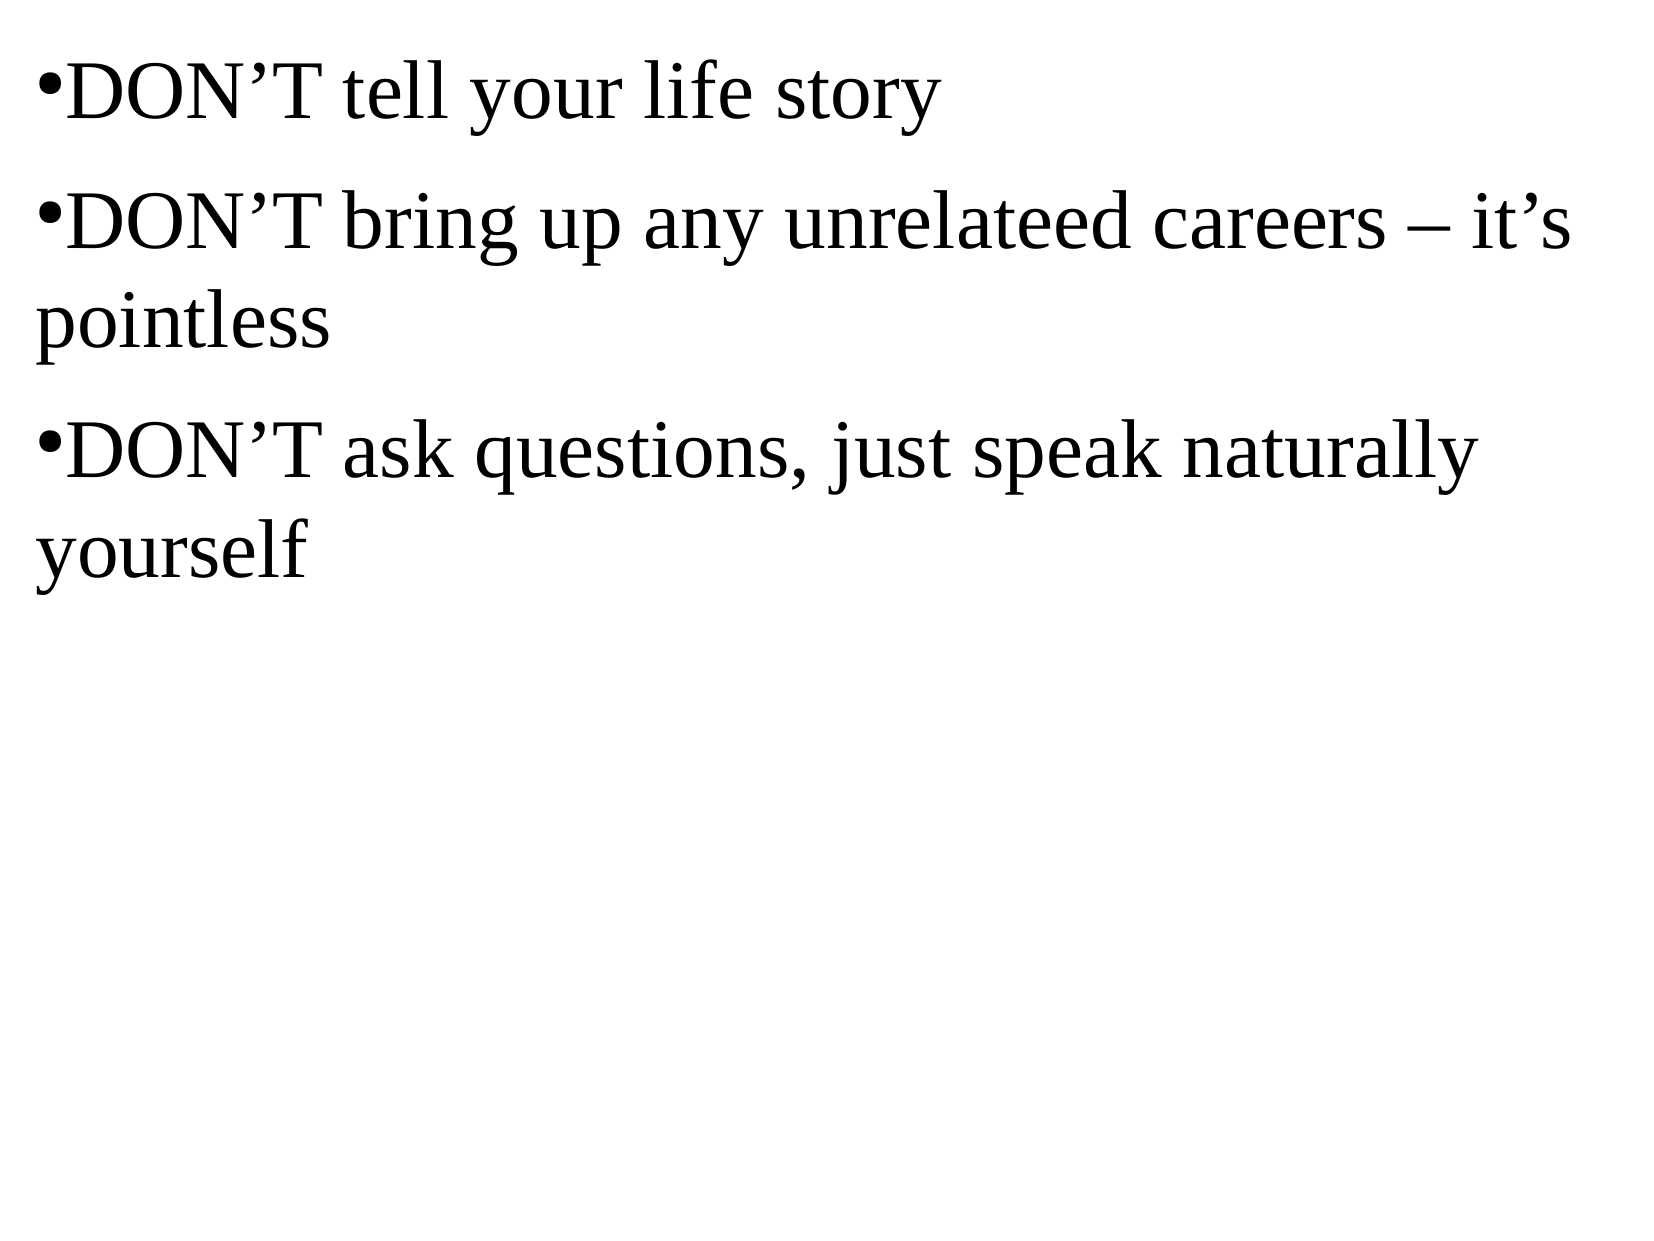

# DON’T tell your life story
DON’T bring up any unrelateed careers – it’s pointless
DON’T ask questions, just speak naturally yourself